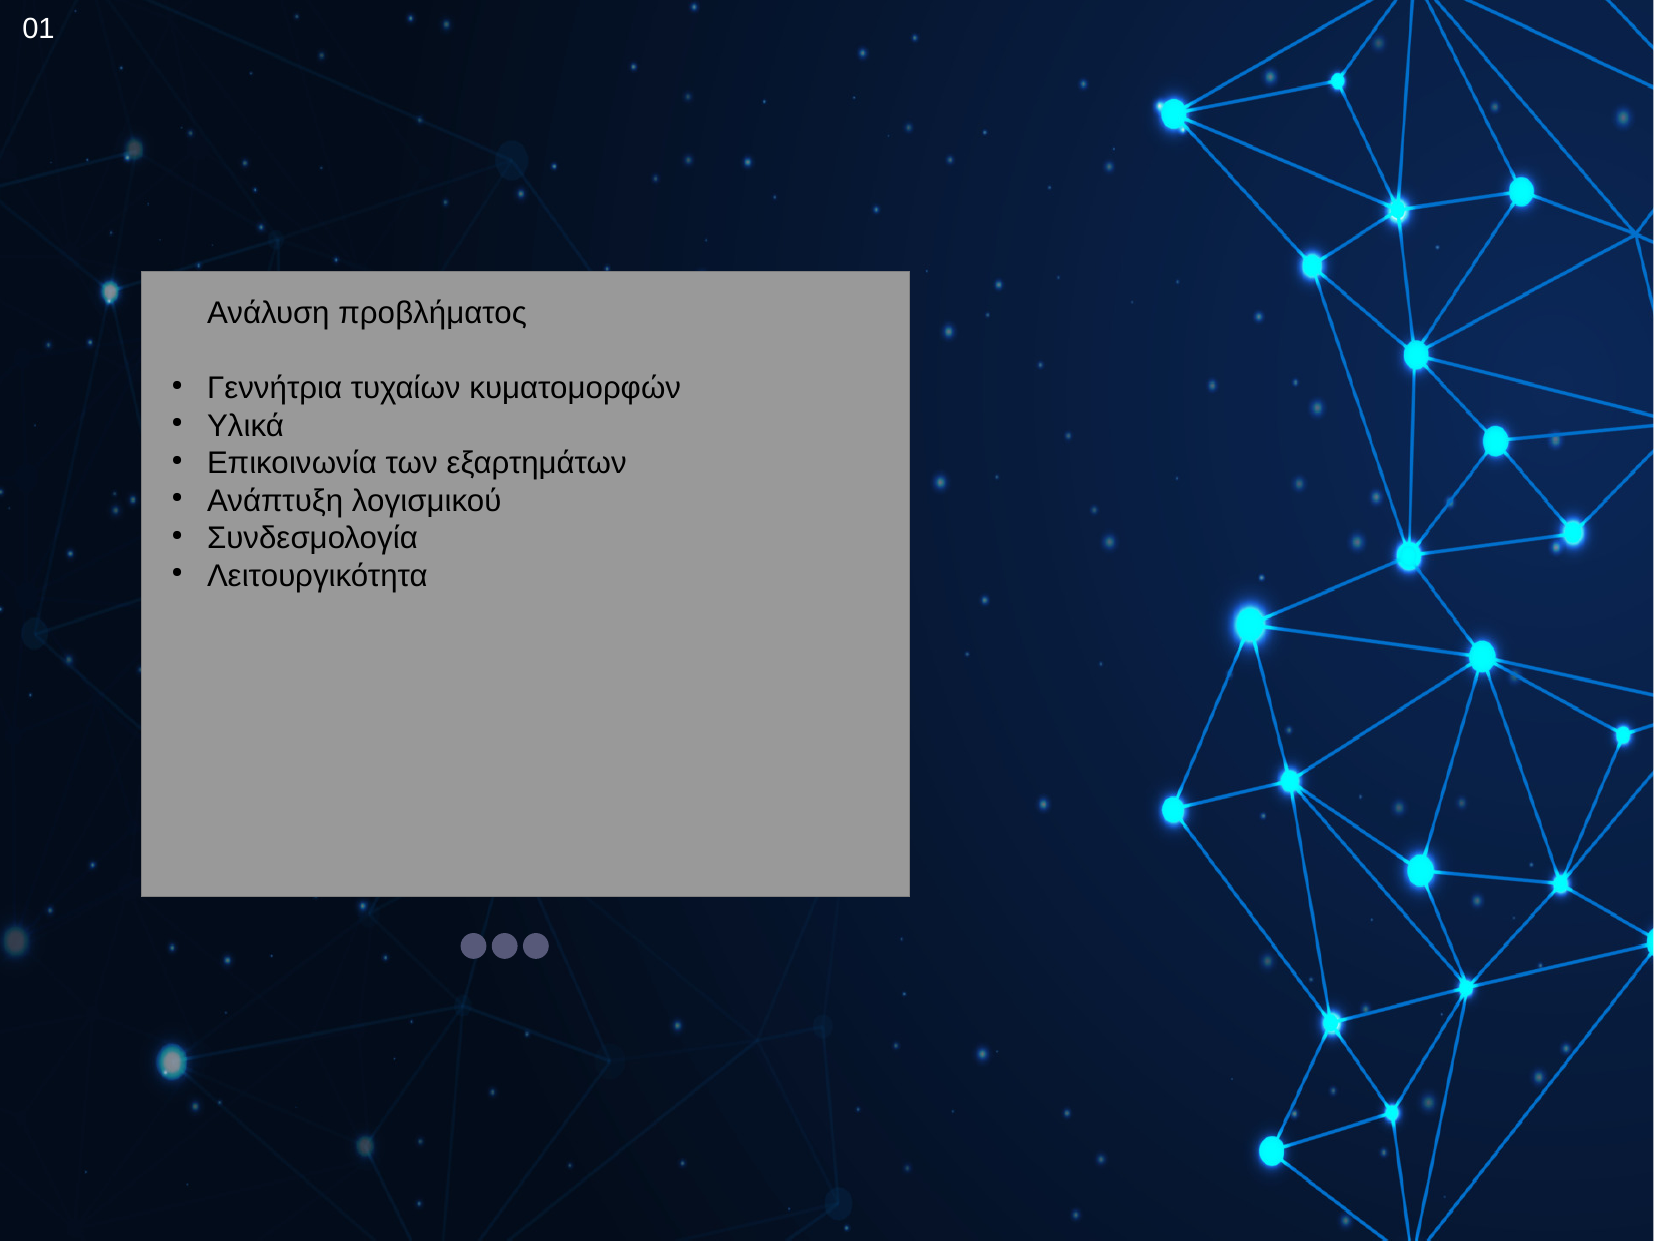

# 01
Ανάλυση προβλήματος
Γεννήτρια τυχαίων κυματομορφών
Υλικά
Επικοινωνία των εξαρτημάτων
Ανάπτυξη λογισμικού
Συνδεσμολογία
Λειτουργικότητα